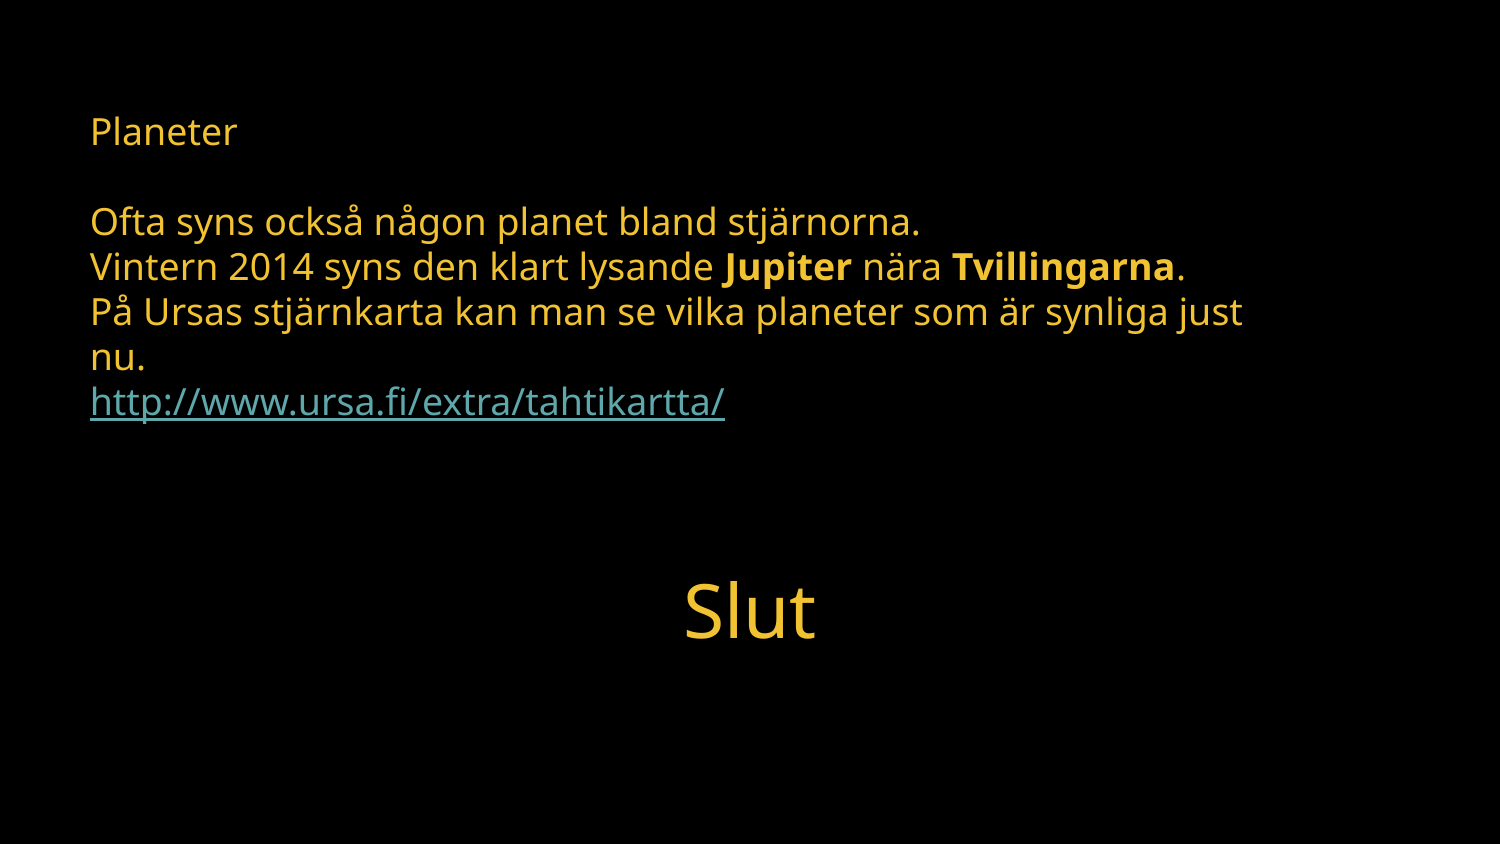

Planeter
Ofta syns också någon planet bland stjärnorna.
Vintern 2014 syns den klart lysande Jupiter nära Tvillingarna.
På Ursas stjärnkarta kan man se vilka planeter som är synliga just
nu.
http://www.ursa.fi/extra/tahtikartta/
Slut